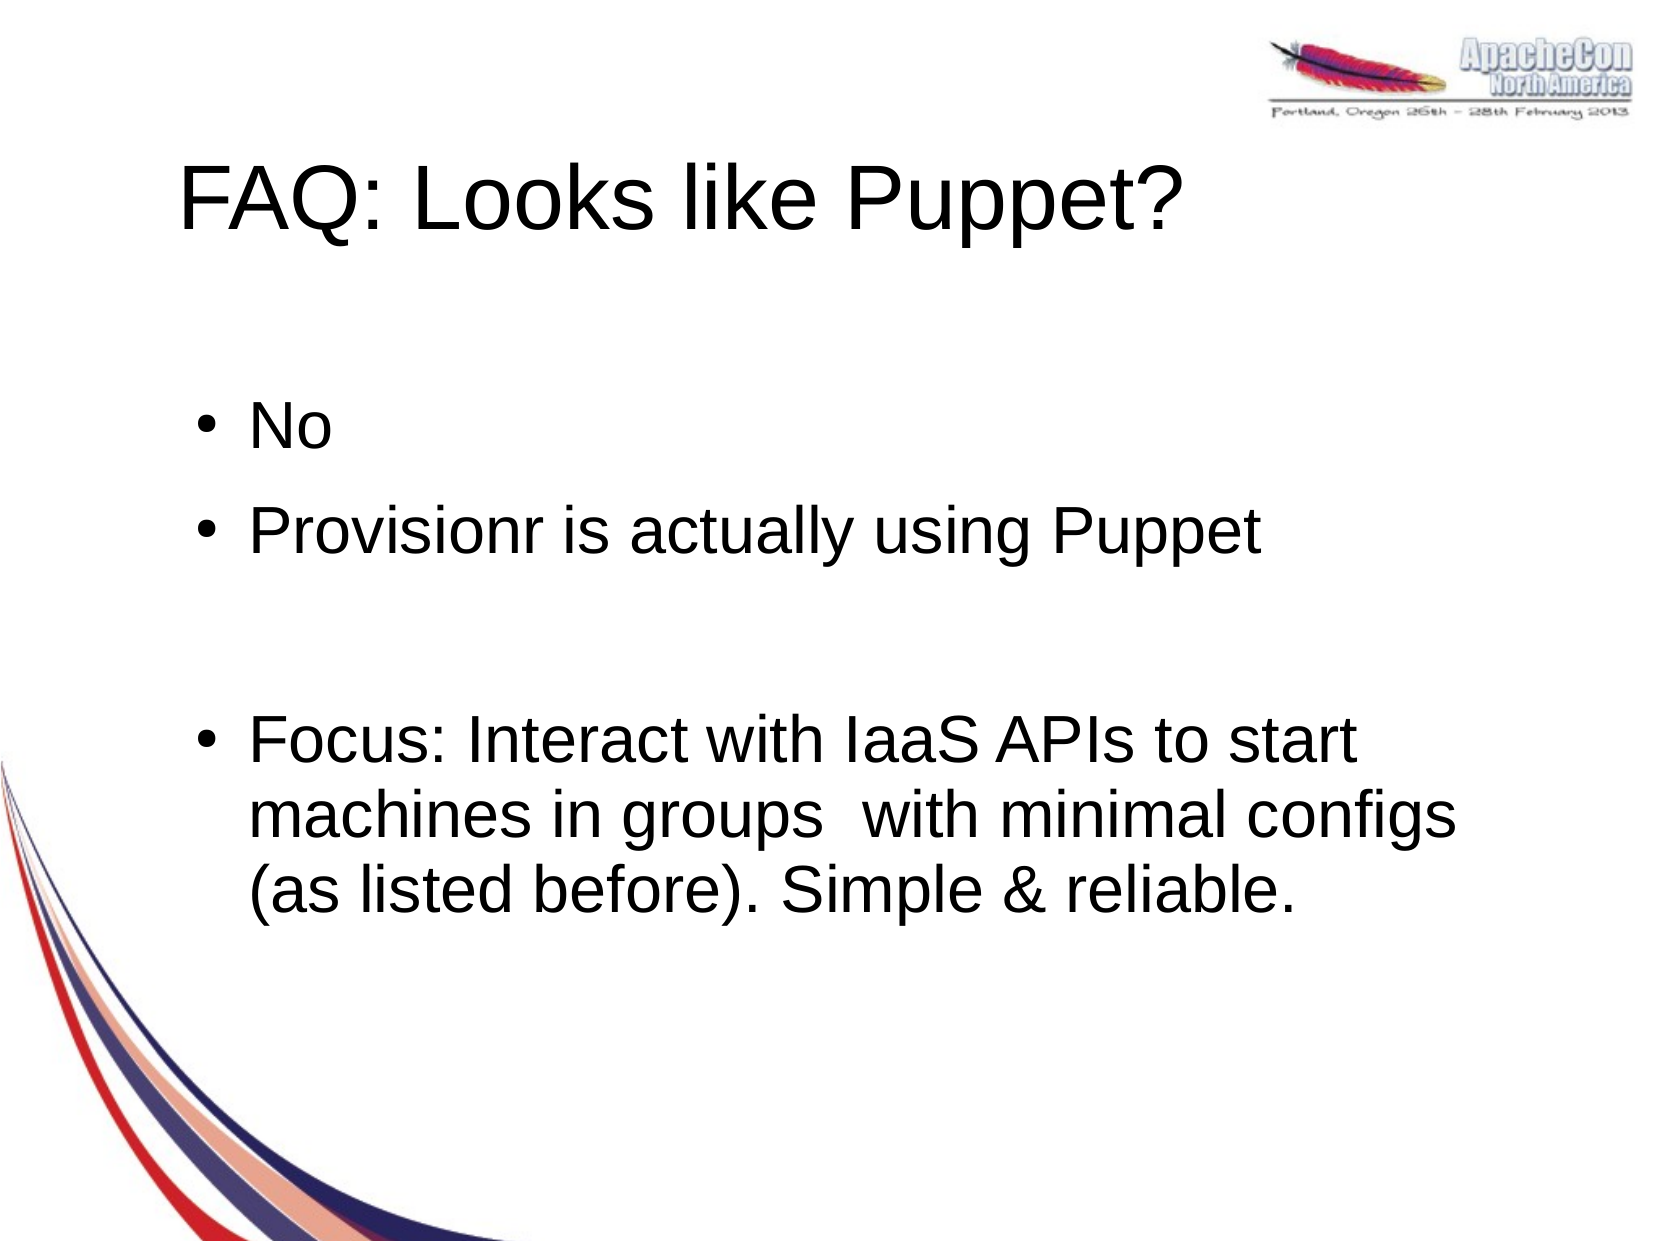

# FAQ: Looks like Puppet?
No
Provisionr is actually using Puppet
Focus: Interact with IaaS APIs to start machines in groups with minimal configs (as listed before). Simple & reliable.